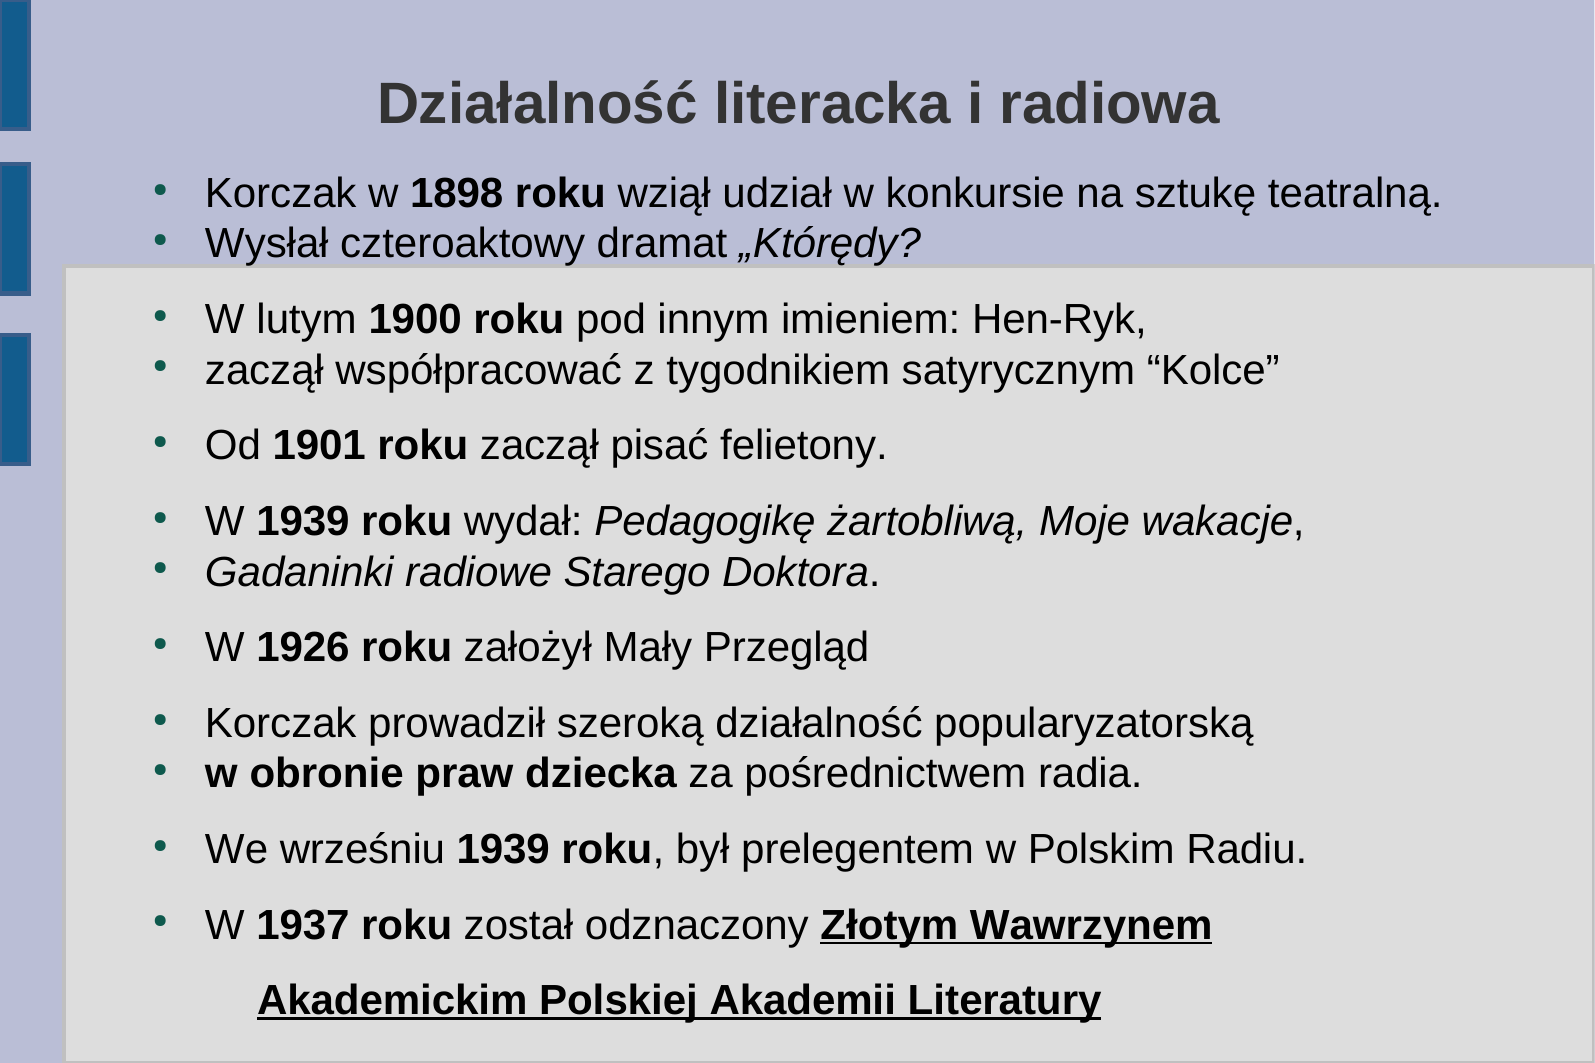

# Działalność literacka i radiowa
Korczak w 1898 roku wziął udział w konkursie na sztukę teatralną.
Wysłał czteroaktowy dramat „Którędy?
W lutym 1900 roku pod innym imieniem: Hen-Ryk,
zaczął współpracować z tygodnikiem satyrycznym “Kolce”
Od 1901 roku zaczął pisać felietony.
W 1939 roku wydał: Pedagogikę żartobliwą, Moje wakacje,
Gadaninki radiowe Starego Doktora.
W 1926 roku założył Mały Przegląd
Korczak prowadził szeroką działalność popularyzatorską
w obronie praw dziecka za pośrednictwem radia.
We wrześniu 1939 roku, był prelegentem w Polskim Radiu.
W 1937 roku został odznaczony Złotym Wawrzynem Akademickim Polskiej Akademii Literatury